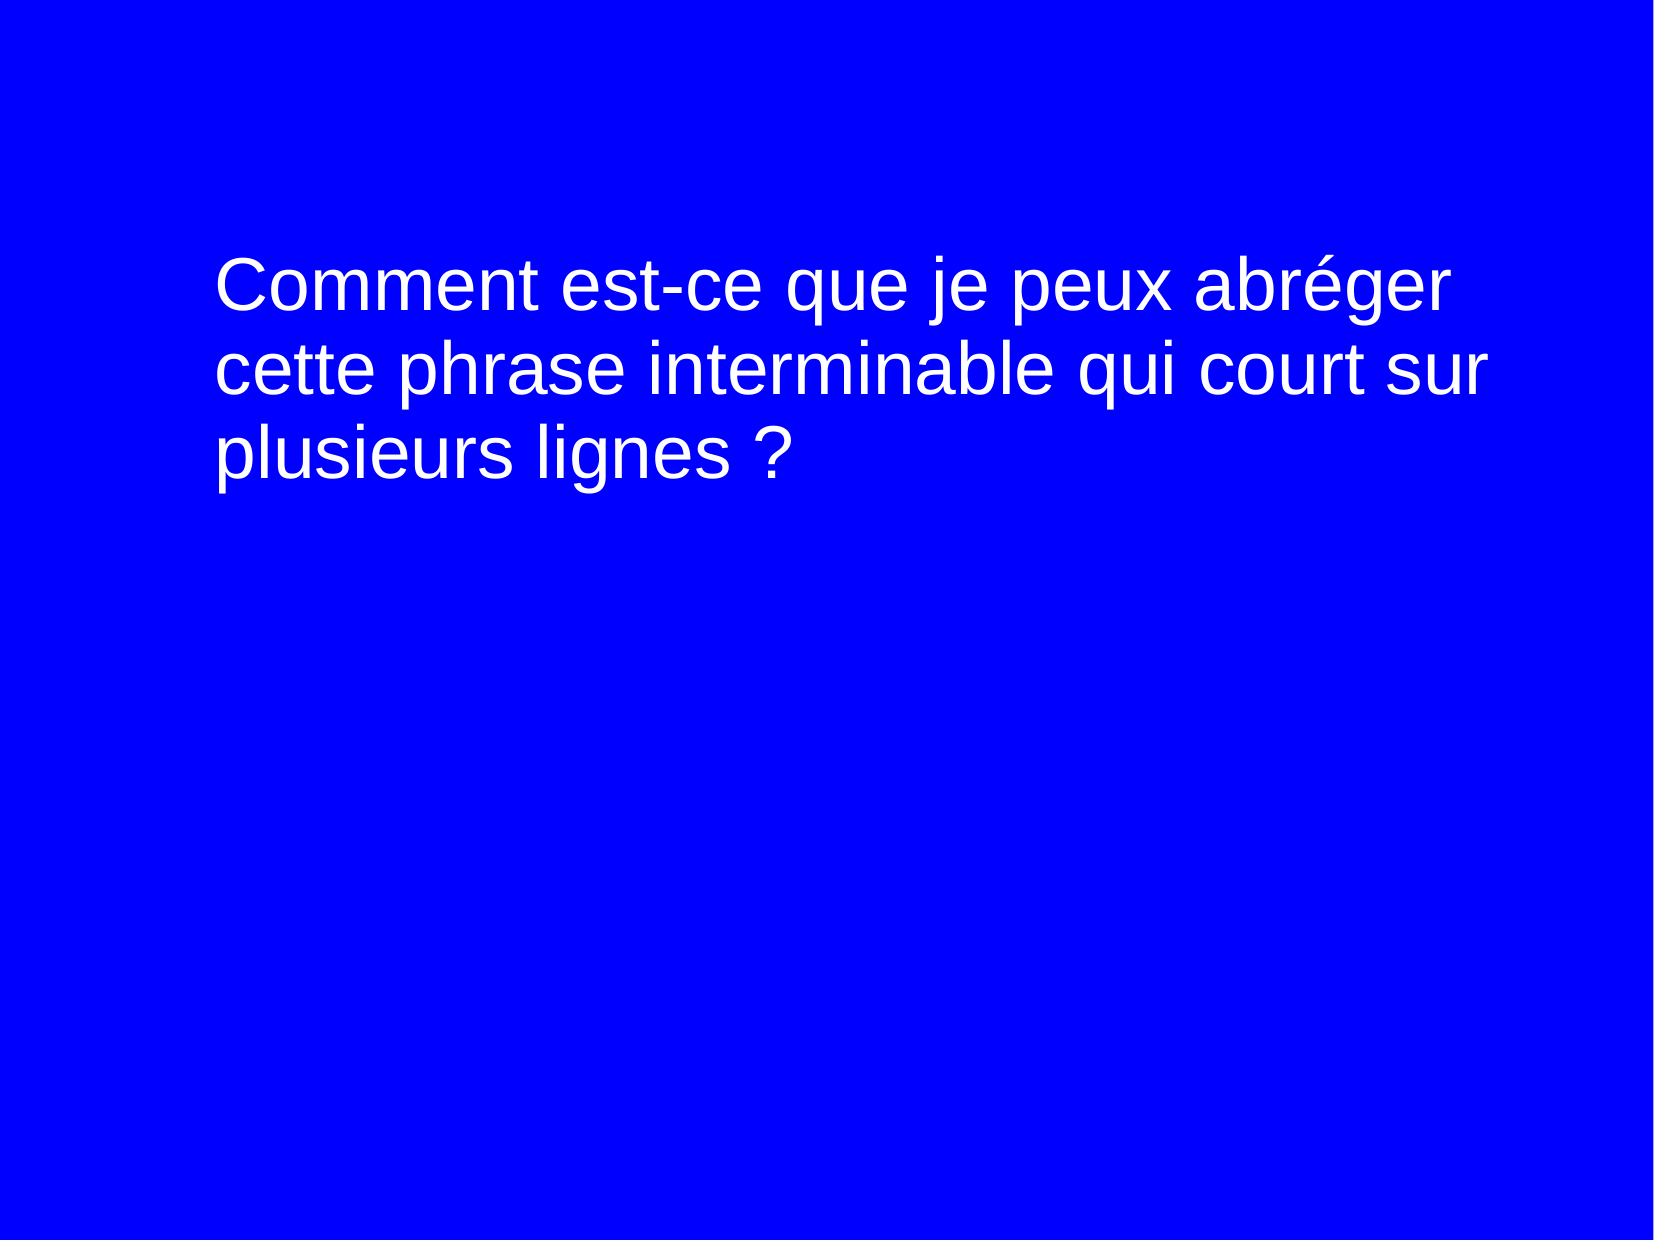

Comment est-ce que je peux abréger cette phrase interminable qui court sur plusieurs lignes ?